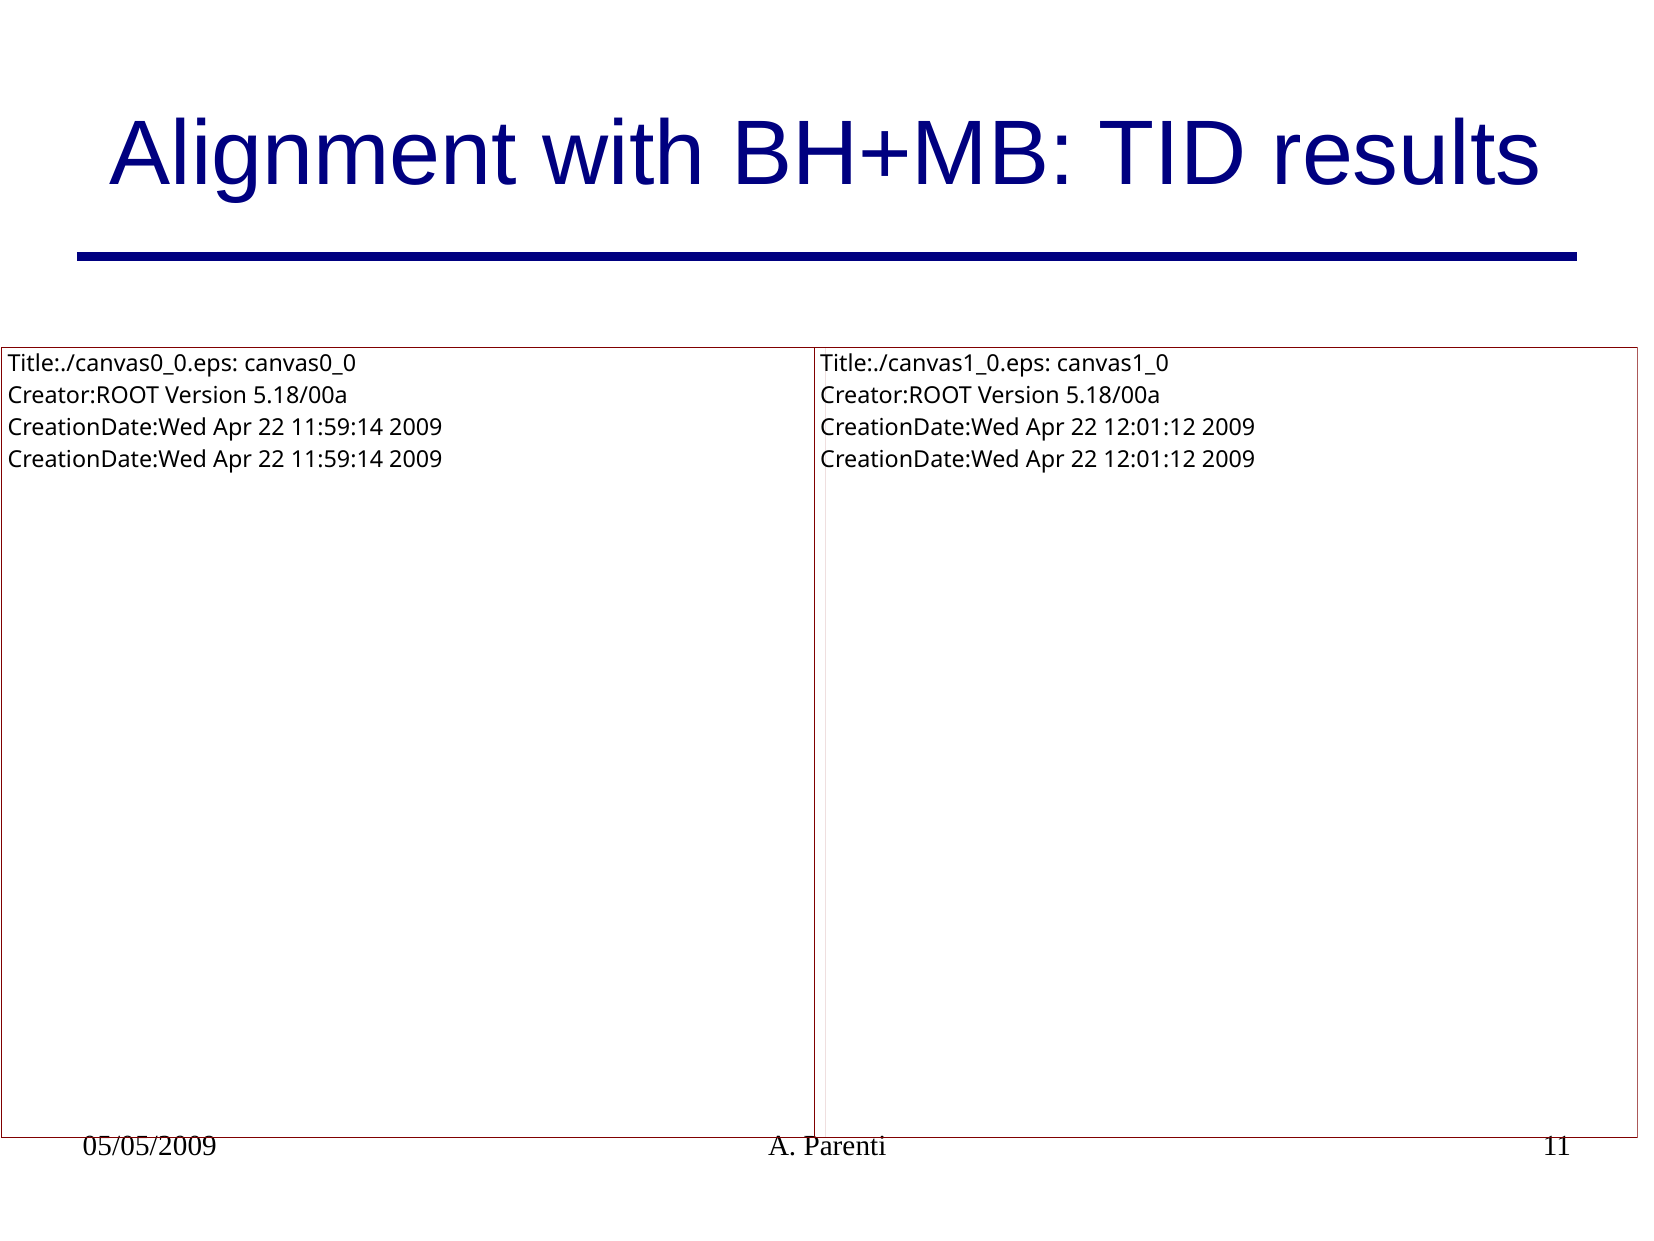

# Alignment with BH+MB: TID results
11